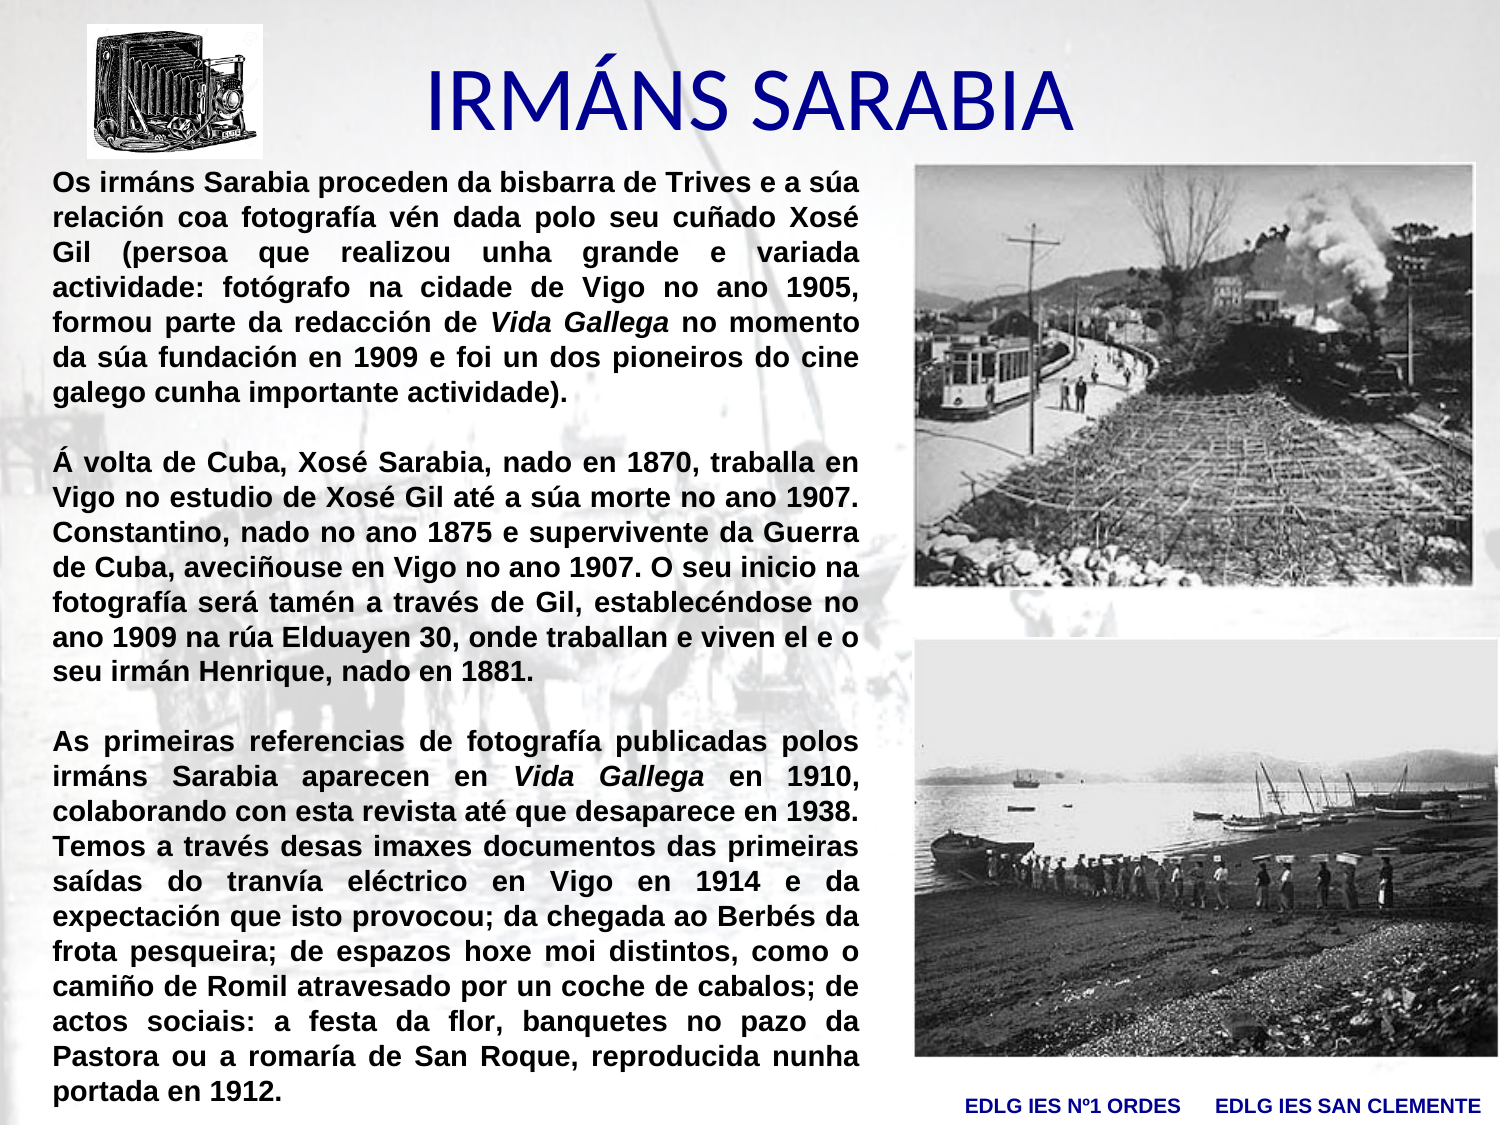

# IRMÁNS SARABIA
Os irmáns Sarabia proceden da bisbarra de Trives e a súa relación coa fotografía vén dada polo seu cuñado Xosé Gil (persoa que realizou unha grande e variada actividade: fotógrafo na cidade de Vigo no ano 1905, formou parte da redacción de Vida Gallega no momento da súa fundación en 1909 e foi un dos pioneiros do cine galego cunha importante actividade).
Á volta de Cuba, Xosé Sarabia, nado en 1870, traballa en Vigo no estudio de Xosé Gil até a súa morte no ano 1907. Constantino, nado no ano 1875 e supervivente da Guerra de Cuba, aveciñouse en Vigo no ano 1907. O seu inicio na fotografía será tamén a través de Gil, establecéndose no ano 1909 na rúa Elduayen 30, onde traballan e viven el e o seu irmán Henrique, nado en 1881.
As primeiras referencias de fotografía publicadas polos irmáns Sarabia aparecen en Vida Gallega en 1910, colaborando con esta revista até que desaparece en 1938. Temos a través desas imaxes documentos das primeiras saídas do tranvía eléctrico en Vigo en 1914 e da expectación que isto provocou; da chegada ao Berbés da frota pesqueira; de espazos hoxe moi distintos, como o camiño de Romil atravesado por un coche de cabalos; de actos sociais: a festa da flor, banquetes no pazo da Pastora ou a romaría de San Roque, reproducida nunha portada en 1912.
EDLG IES Nº1 ORDES EDLG IES SAN CLEMENTE